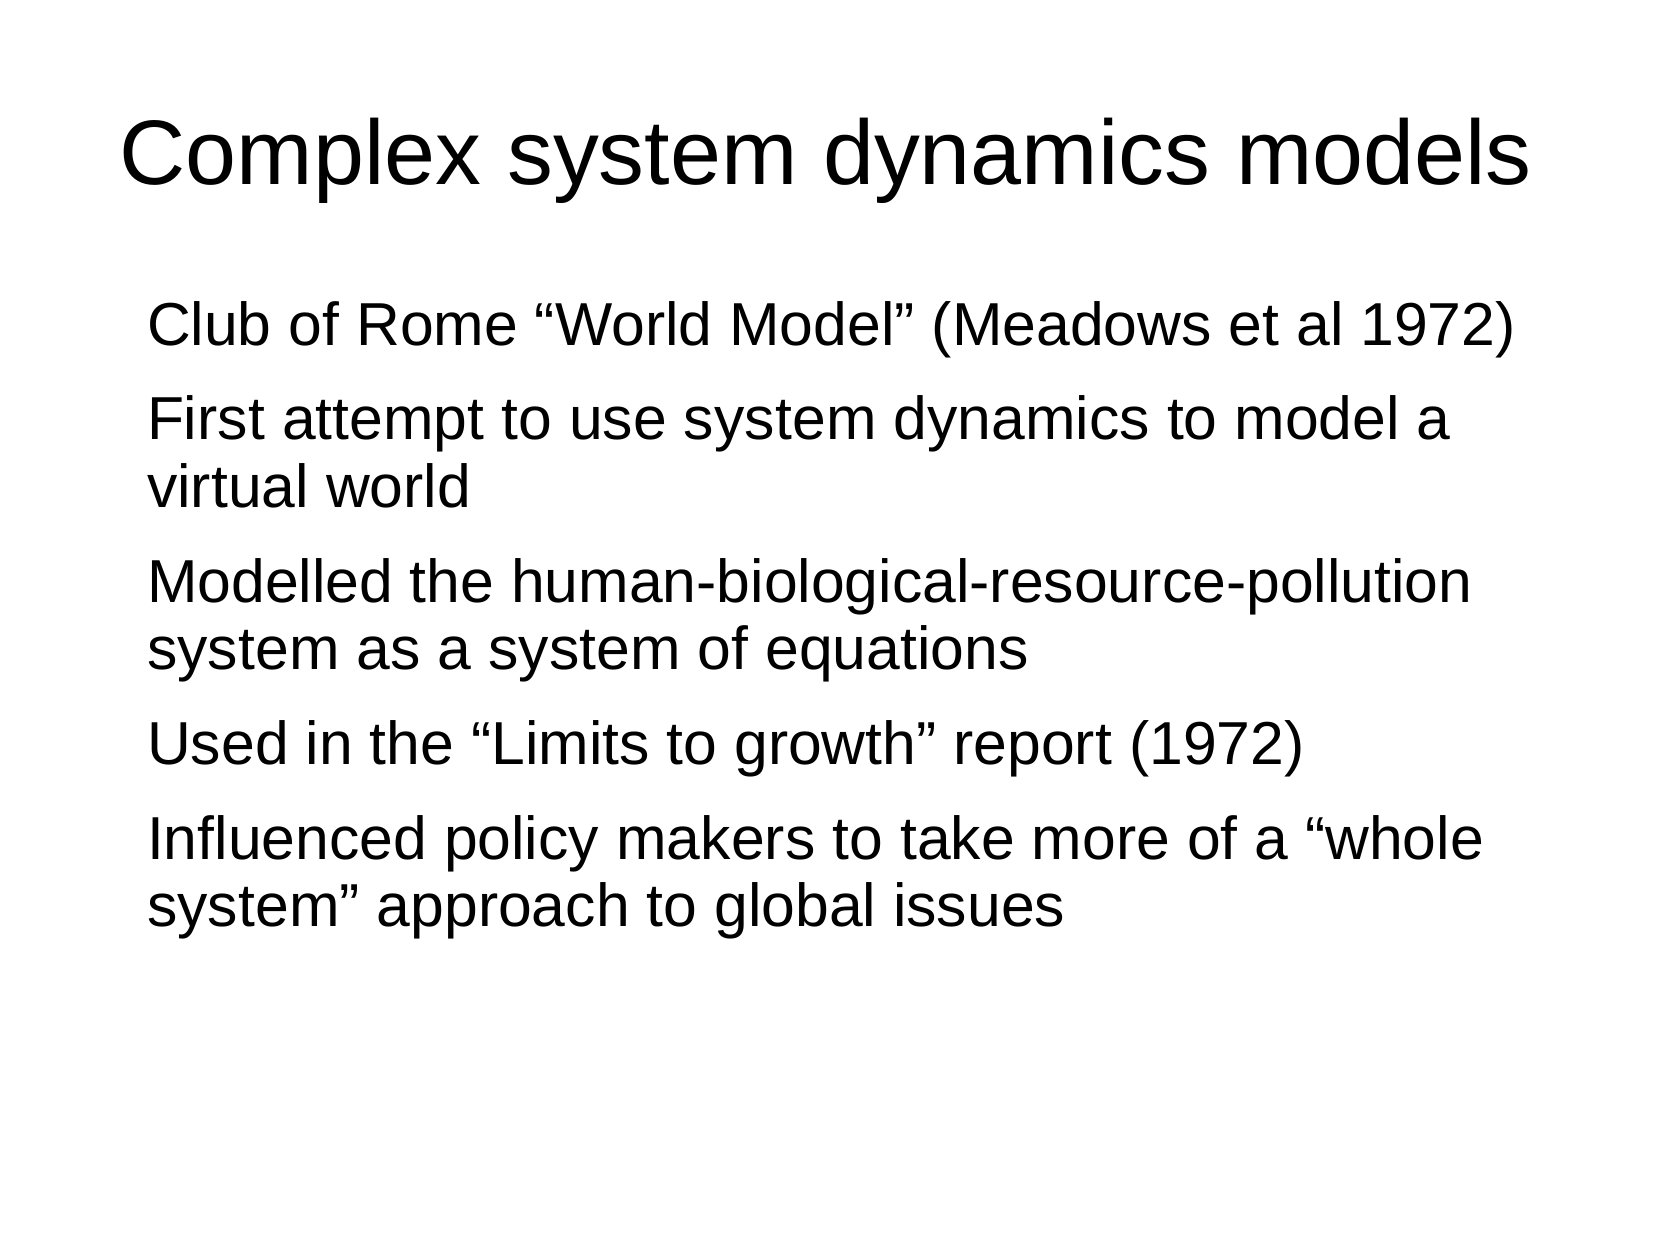

# Complex system dynamics models
Club of Rome “World Model” (Meadows et al 1972)
First attempt to use system dynamics to model a virtual world
Modelled the human-biological-resource-pollution system as a system of equations
Used in the “Limits to growth” report (1972)
Influenced policy makers to take more of a “whole system” approach to global issues